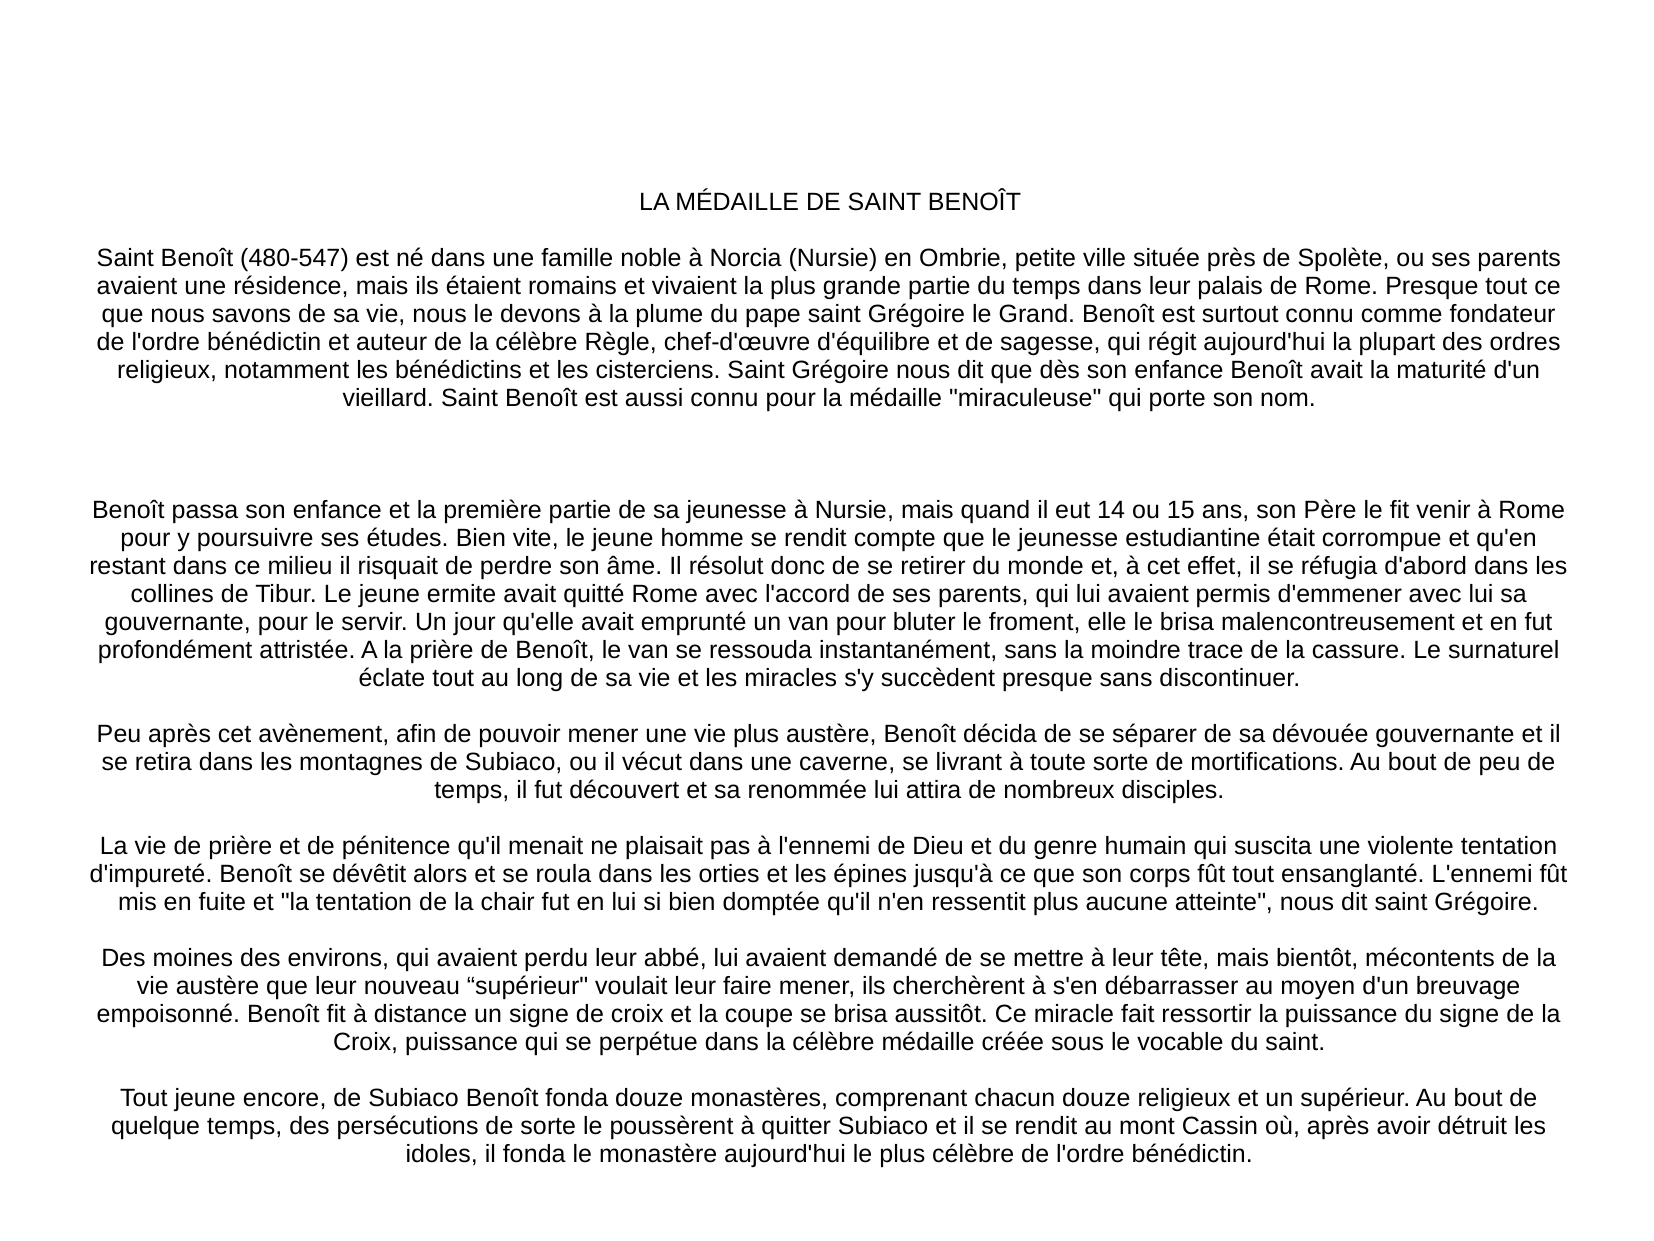

# LA MÉDAILLE DE SAINT BENOÎT
Saint Benoît (480-547) est né dans une famille noble à Norcia (Nursie) en Ombrie, petite ville située près de Spolète, ou ses parents avaient une résidence, mais ils étaient romains et vivaient la plus grande partie du temps dans leur palais de Rome. Presque tout ce que nous savons de sa vie, nous le devons à la plume du pape saint Grégoire le Grand. Benoît est surtout connu comme fondateur de l'ordre bénédictin et auteur de la célèbre Règle, chef-d'œuvre d'équilibre et de sagesse, qui régit aujourd'hui la plupart des ordres religieux, notamment les bénédictins et les cisterciens. Saint Grégoire nous dit que dès son enfance Benoît avait la maturité d'un vieillard. Saint Benoît est aussi connu pour la médaille "miraculeuse" qui porte son nom.
Benoît passa son enfance et la première partie de sa jeunesse à Nursie, mais quand il eut 14 ou 15 ans, son Père le fit venir à Rome pour y poursuivre ses études. Bien vite, le jeune homme se rendit compte que le jeunesse estudiantine était corrompue et qu'en restant dans ce milieu il risquait de perdre son âme. Il résolut donc de se retirer du monde et, à cet effet, il se réfugia d'abord dans les collines de Tibur. Le jeune ermite avait quitté Rome avec l'accord de ses parents, qui lui avaient permis d'emmener avec lui sa gouvernante, pour le servir. Un jour qu'elle avait emprunté un van pour bluter le froment, elle le brisa malencontreusement et en fut profondément attristée. A la prière de Benoît, le van se ressouda instantanément, sans la moindre trace de la cassure. Le surnaturel éclate tout au long de sa vie et les miracles s'y succèdent presque sans discontinuer.
Peu après cet avènement, afin de pouvoir mener une vie plus austère, Benoît décida de se séparer de sa dévouée gouvernante et il se retira dans les montagnes de Subiaco, ou il vécut dans une caverne, se livrant à toute sorte de mortifications. Au bout de peu de temps, il fut découvert et sa renommée lui attira de nombreux disciples.
La vie de prière et de pénitence qu'il menait ne plaisait pas à l'ennemi de Dieu et du genre humain qui suscita une violente tentation d'impureté. Benoît se dévêtit alors et se roula dans les orties et les épines jusqu'à ce que son corps fût tout ensanglanté. L'ennemi fût mis en fuite et "la tentation de la chair fut en lui si bien domptée qu'il n'en ressentit plus aucune atteinte", nous dit saint Grégoire.
Des moines des environs, qui avaient perdu leur abbé, lui avaient demandé de se mettre à leur tête, mais bientôt, mécontents de la vie austère que leur nouveau “supérieur" voulait leur faire mener, ils cherchèrent à s'en débarrasser au moyen d'un breuvage empoisonné. Benoît fit à distance un signe de croix et la coupe se brisa aussitôt. Ce miracle fait ressortir la puissance du signe de la Croix, puissance qui se perpétue dans la célèbre médaille créée sous le vocable du saint.
Tout jeune encore, de Subiaco Benoît fonda douze monastères, comprenant chacun douze religieux et un supérieur. Au bout de quelque temps, des persécutions de sorte le poussèrent à quitter Subiaco et il se rendit au mont Cassin où, après avoir détruit les idoles, il fonda le monastère aujourd'hui le plus célèbre de l'ordre bénédictin.